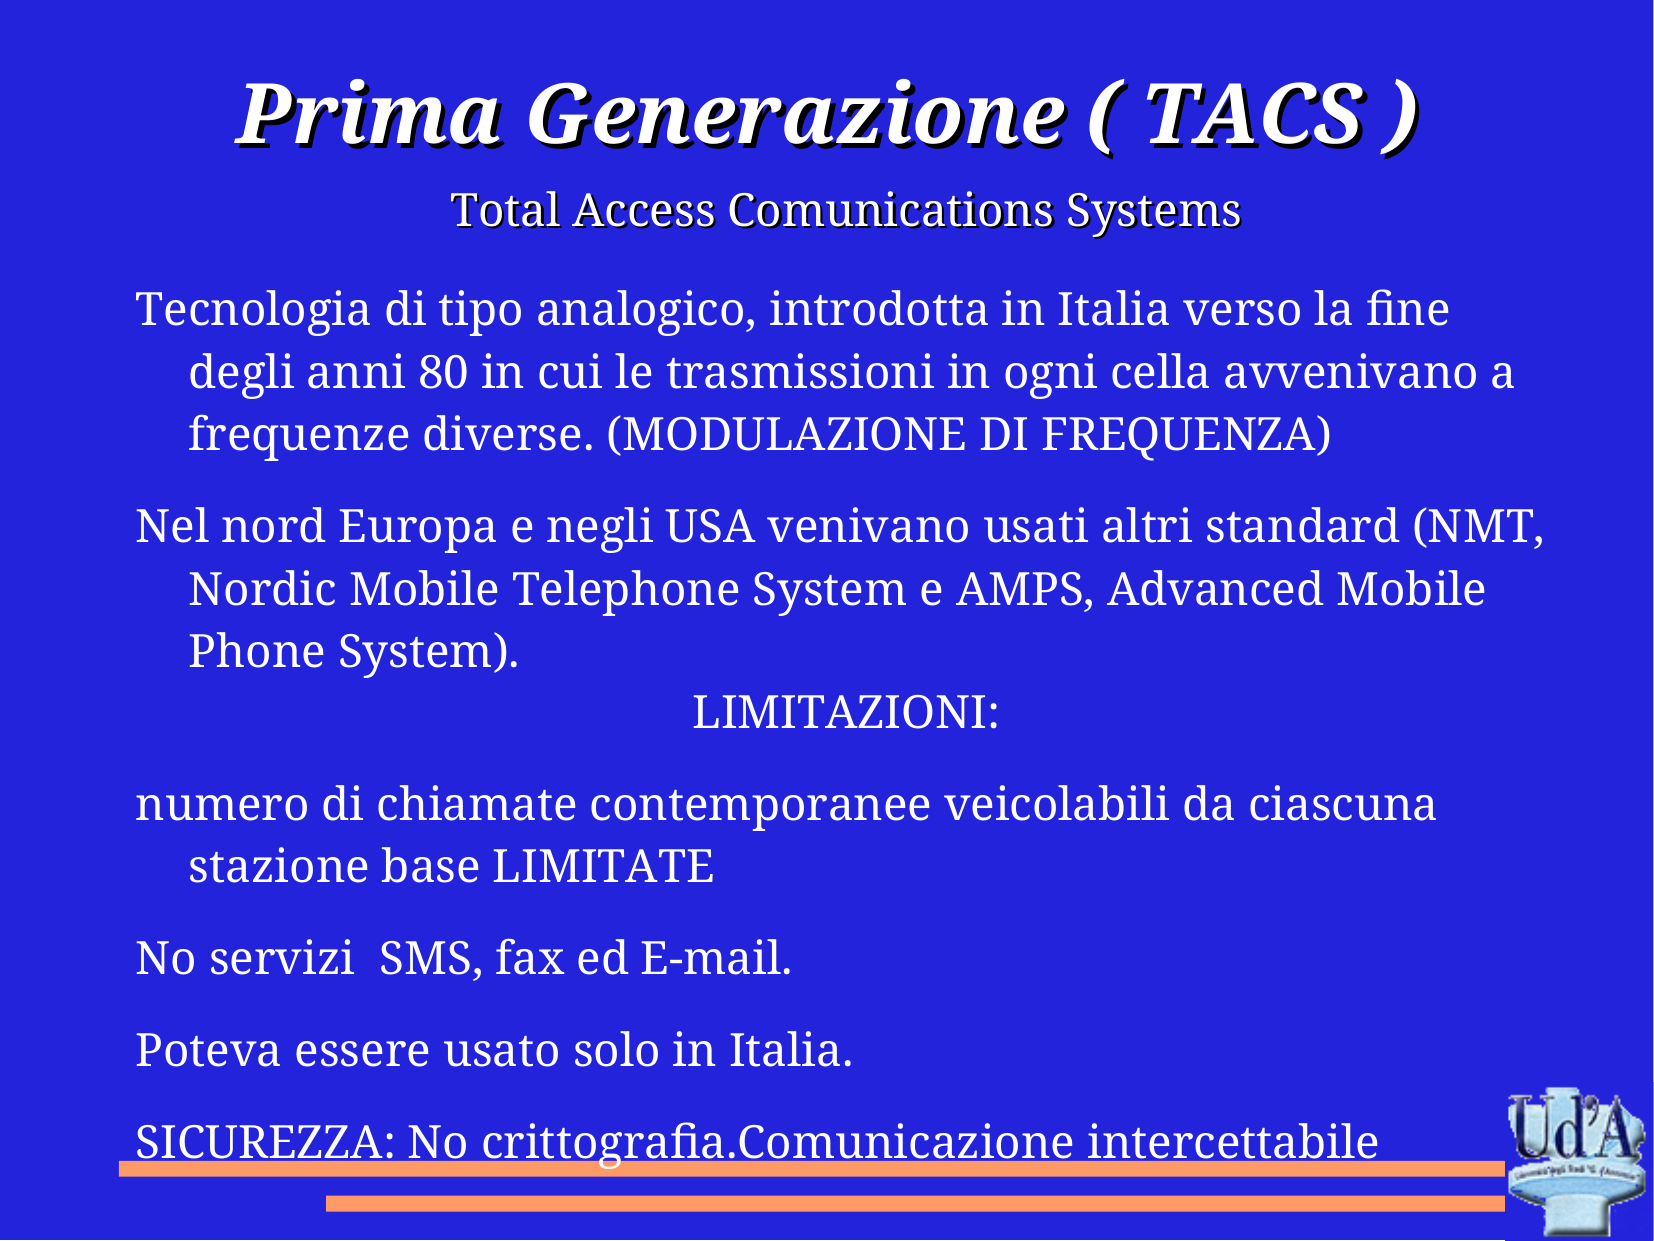

# Prima Generazione ( TACS )
Total Access Comunications Systems
Tecnologia di tipo analogico, introdotta in Italia verso la fine degli anni 80 in cui le trasmissioni in ogni cella avvenivano a frequenze diverse. (MODULAZIONE DI FREQUENZA)
Nel nord Europa e negli USA venivano usati altri standard (NMT, Nordic Mobile Telephone System e AMPS, Advanced Mobile Phone System).
LIMITAZIONI:
numero di chiamate contemporanee veicolabili da ciascuna stazione base LIMITATE
No servizi SMS, fax ed E-mail.
Poteva essere usato solo in Italia.
SICUREZZA: No crittografia.Comunicazione intercettabile